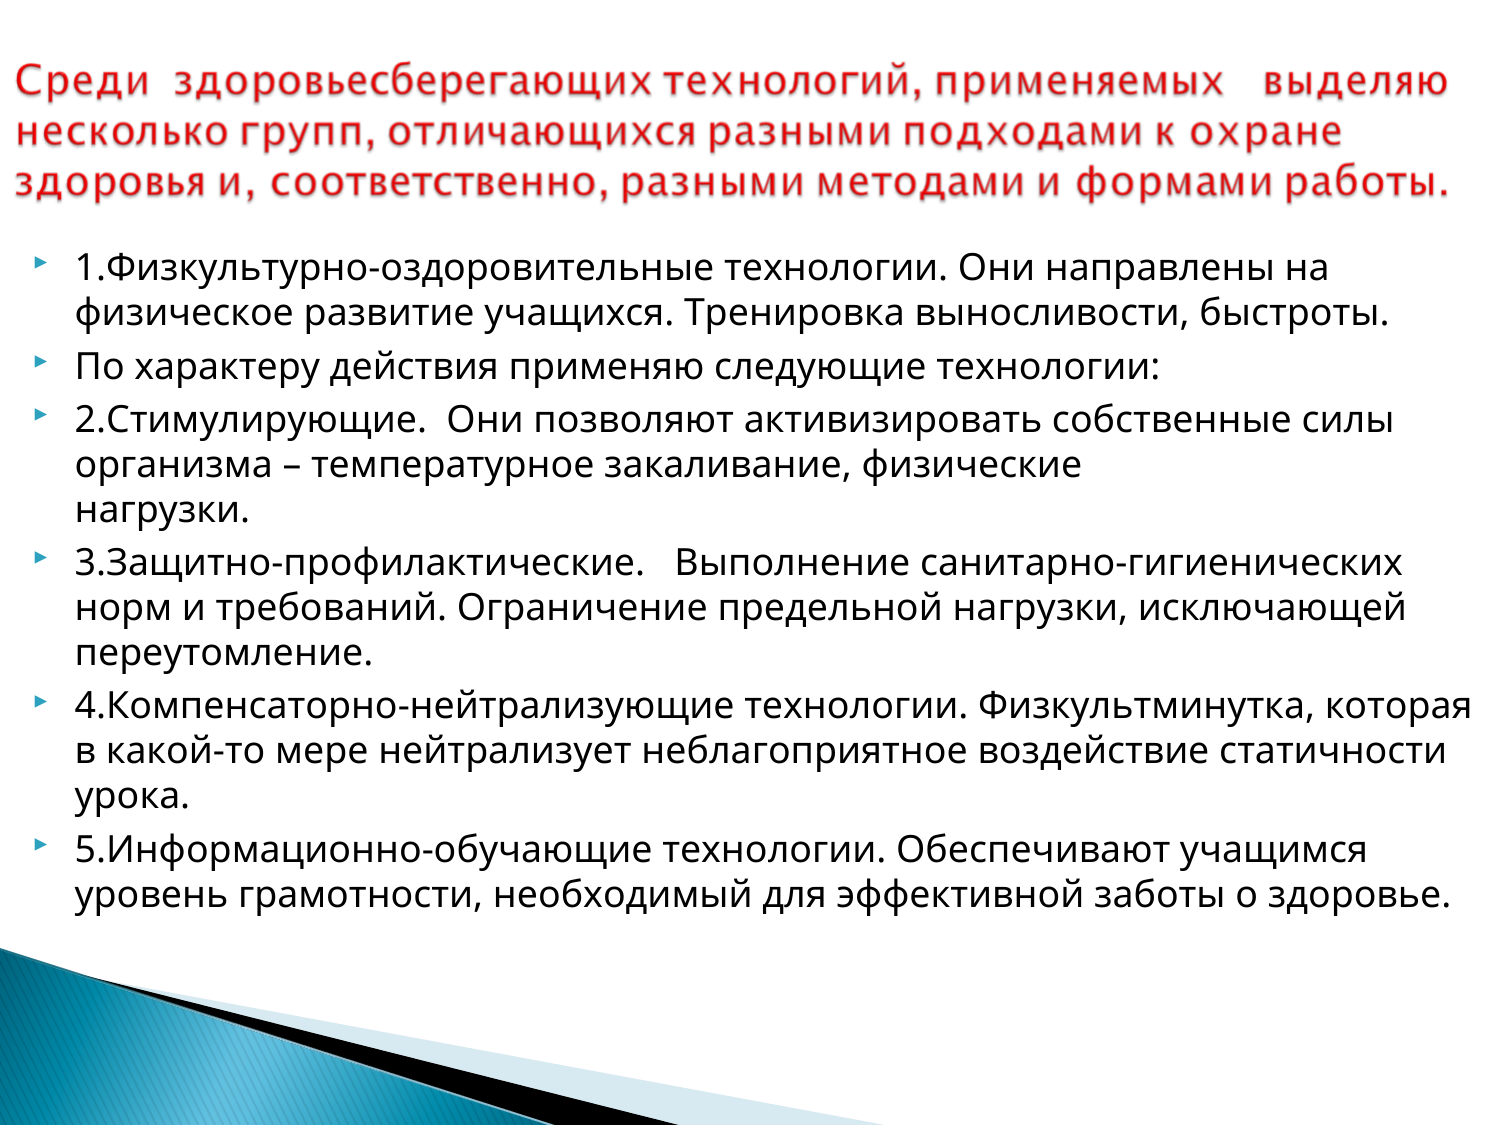

1.Физкультурно-оздоровительные технологии. Они направлены на физическое развитие учащихся. Тренировка выносливости, быстроты.
По характеру действия применяю следующие технологии:
2.Стимулирующие.  Они позволяют активизировать собственные силы организма – температурное закаливание, физические нагрузки.
3.Защитно-профилактические.  Выполнение санитарно-гигиенических норм и требований. Ограничение предельной нагрузки, исключающей переутомление.
4.Компенсаторно-нейтрализующие технологии. Физкультминутка, которая в какой-то мере нейтрализует неблагоприятное воздействие статичности урока.
5.Информационно-обучающие технологии. Обеспечивают учащимся уровень грамотности, необходимый для эффективной заботы о здоровье.